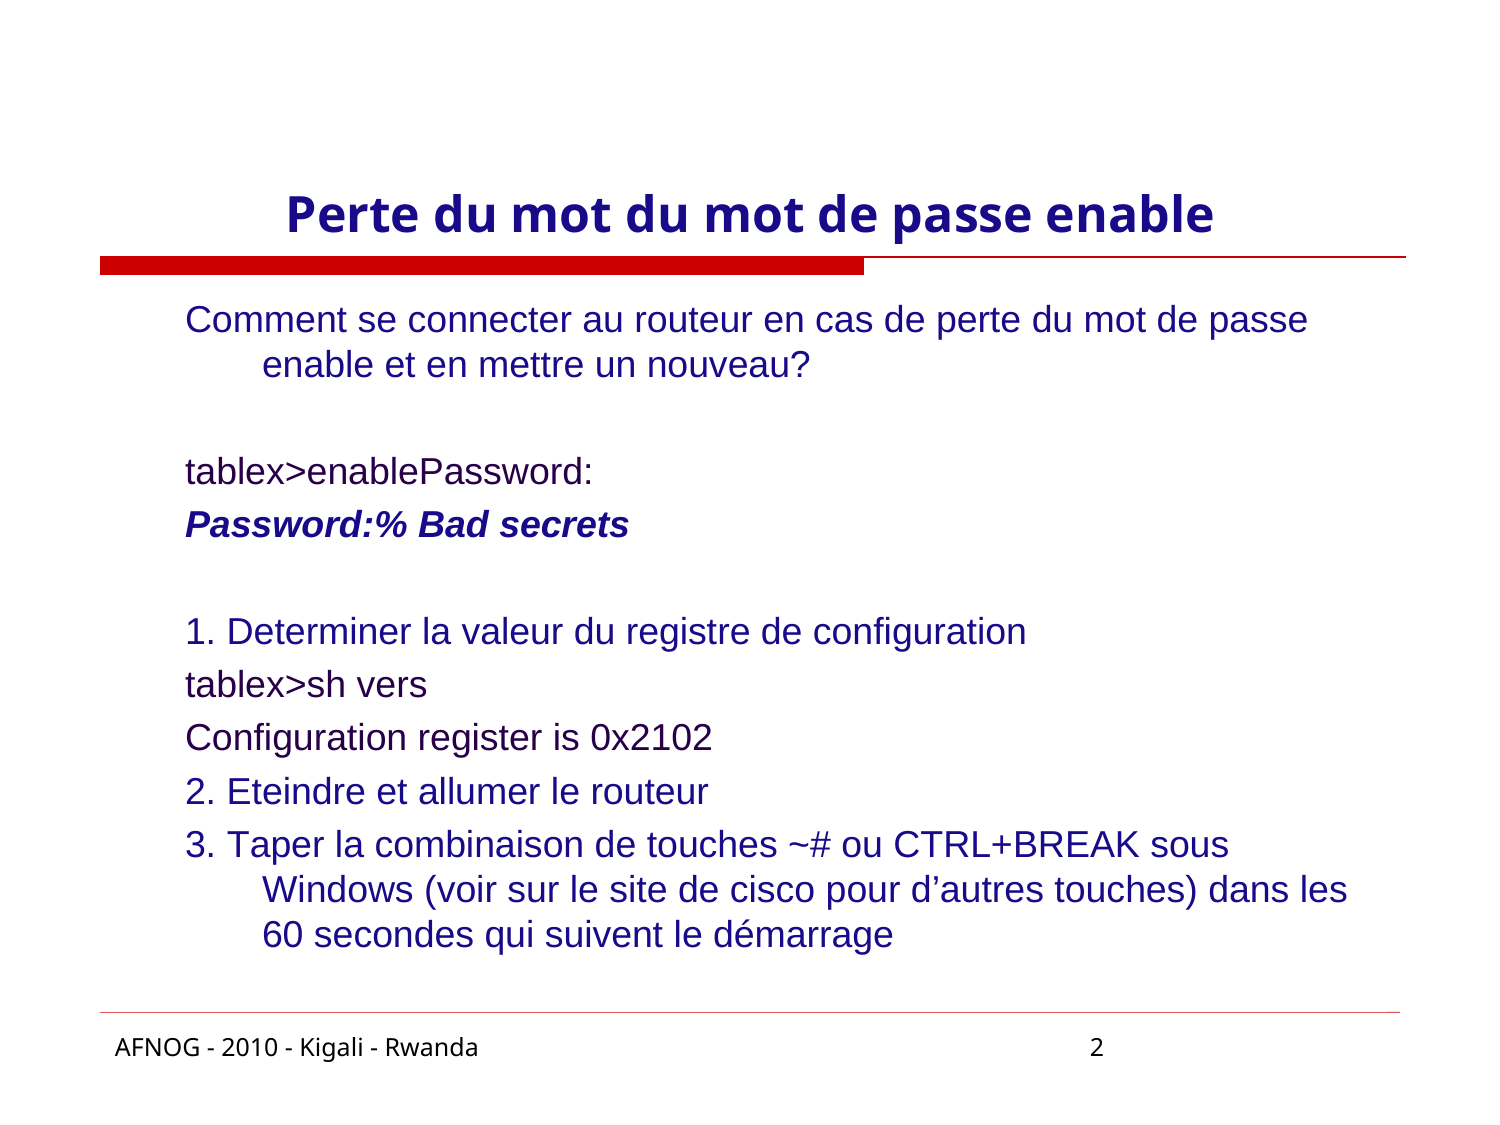

# Perte du mot du mot de passe enable
Comment se connecter au routeur en cas de perte du mot de passe enable et en mettre un nouveau?
tablex>enablePassword:
Password:% Bad secrets
1. Determiner la valeur du registre de configuration
tablex>sh vers
Configuration register is 0x2102
2. Eteindre et allumer le routeur
3. Taper la combinaison de touches ~# ou CTRL+BREAK sous Windows (voir sur le site de cisco pour d’autres touches) dans les 60 secondes qui suivent le démarrage
AFNOG - 2010 - Kigali - Rwanda